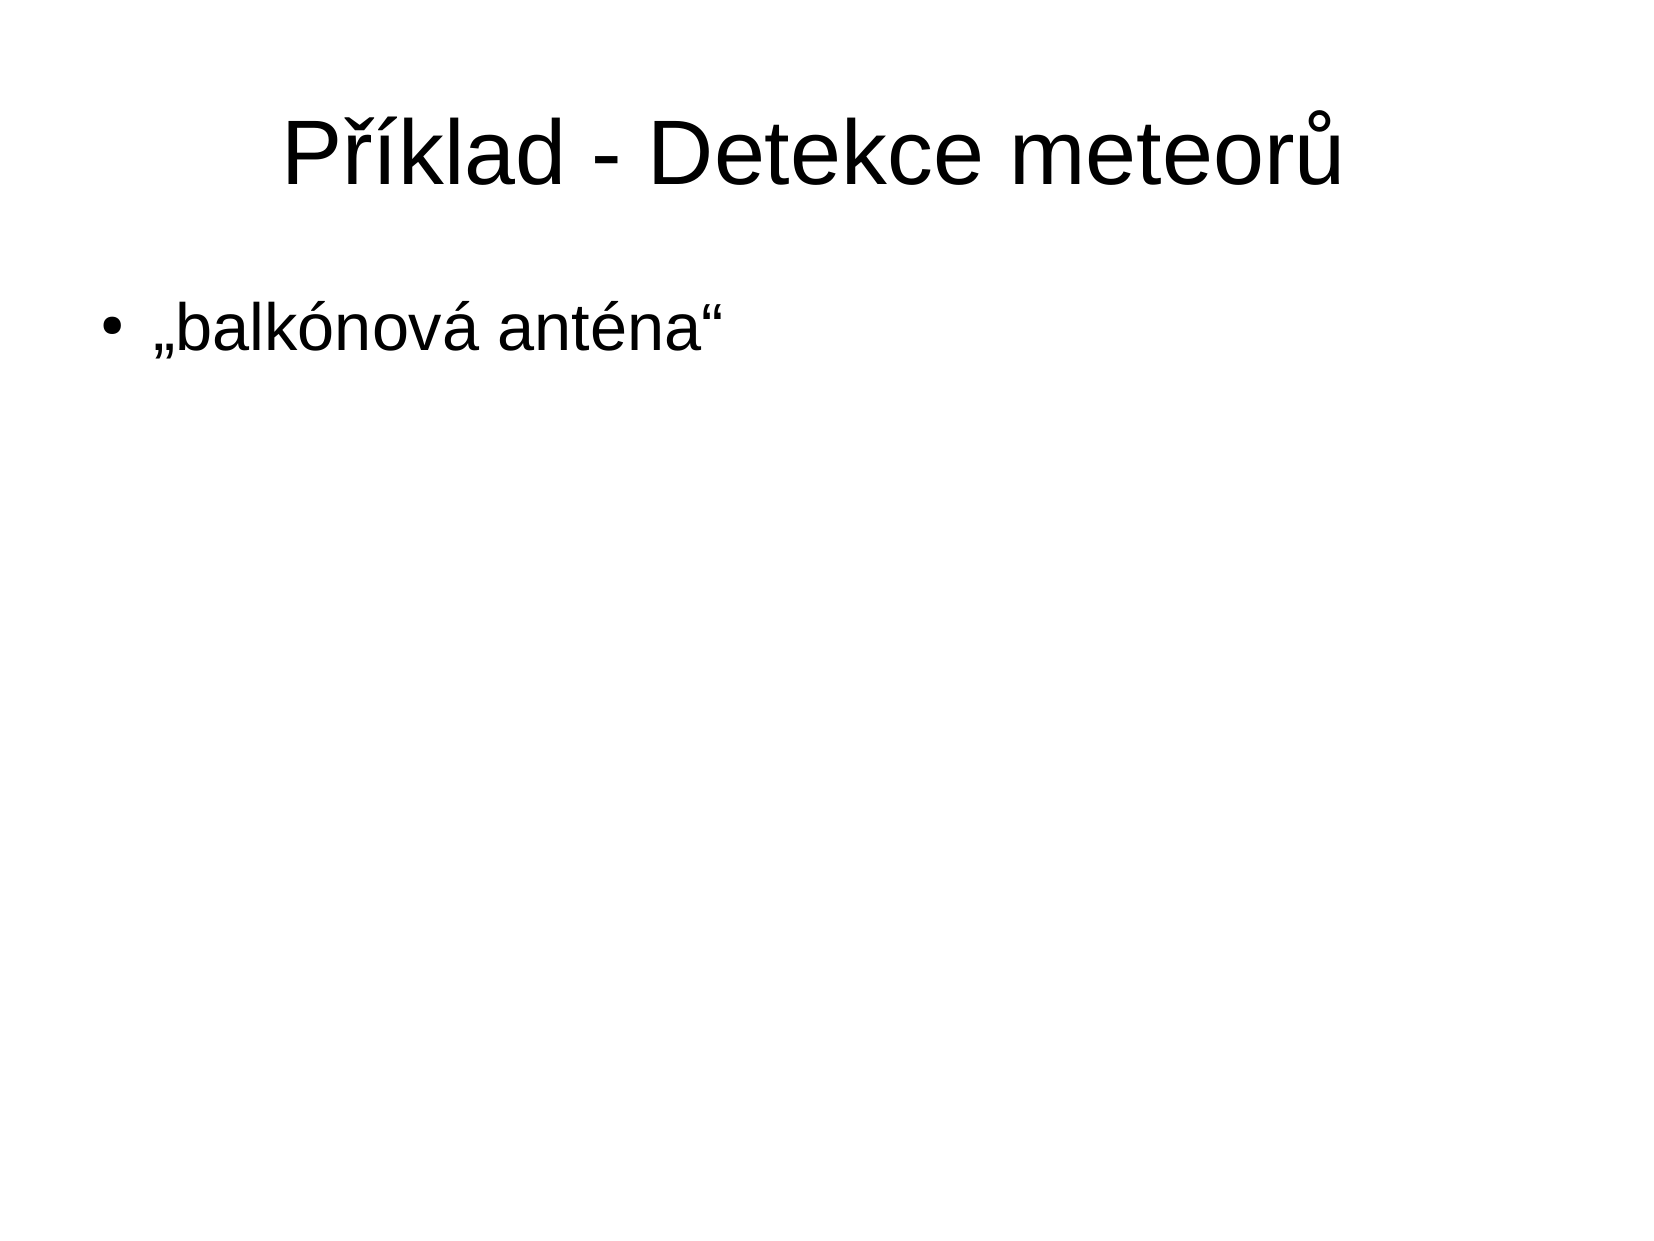

# Příklad - Detekce meteorů
„balkónová anténa“